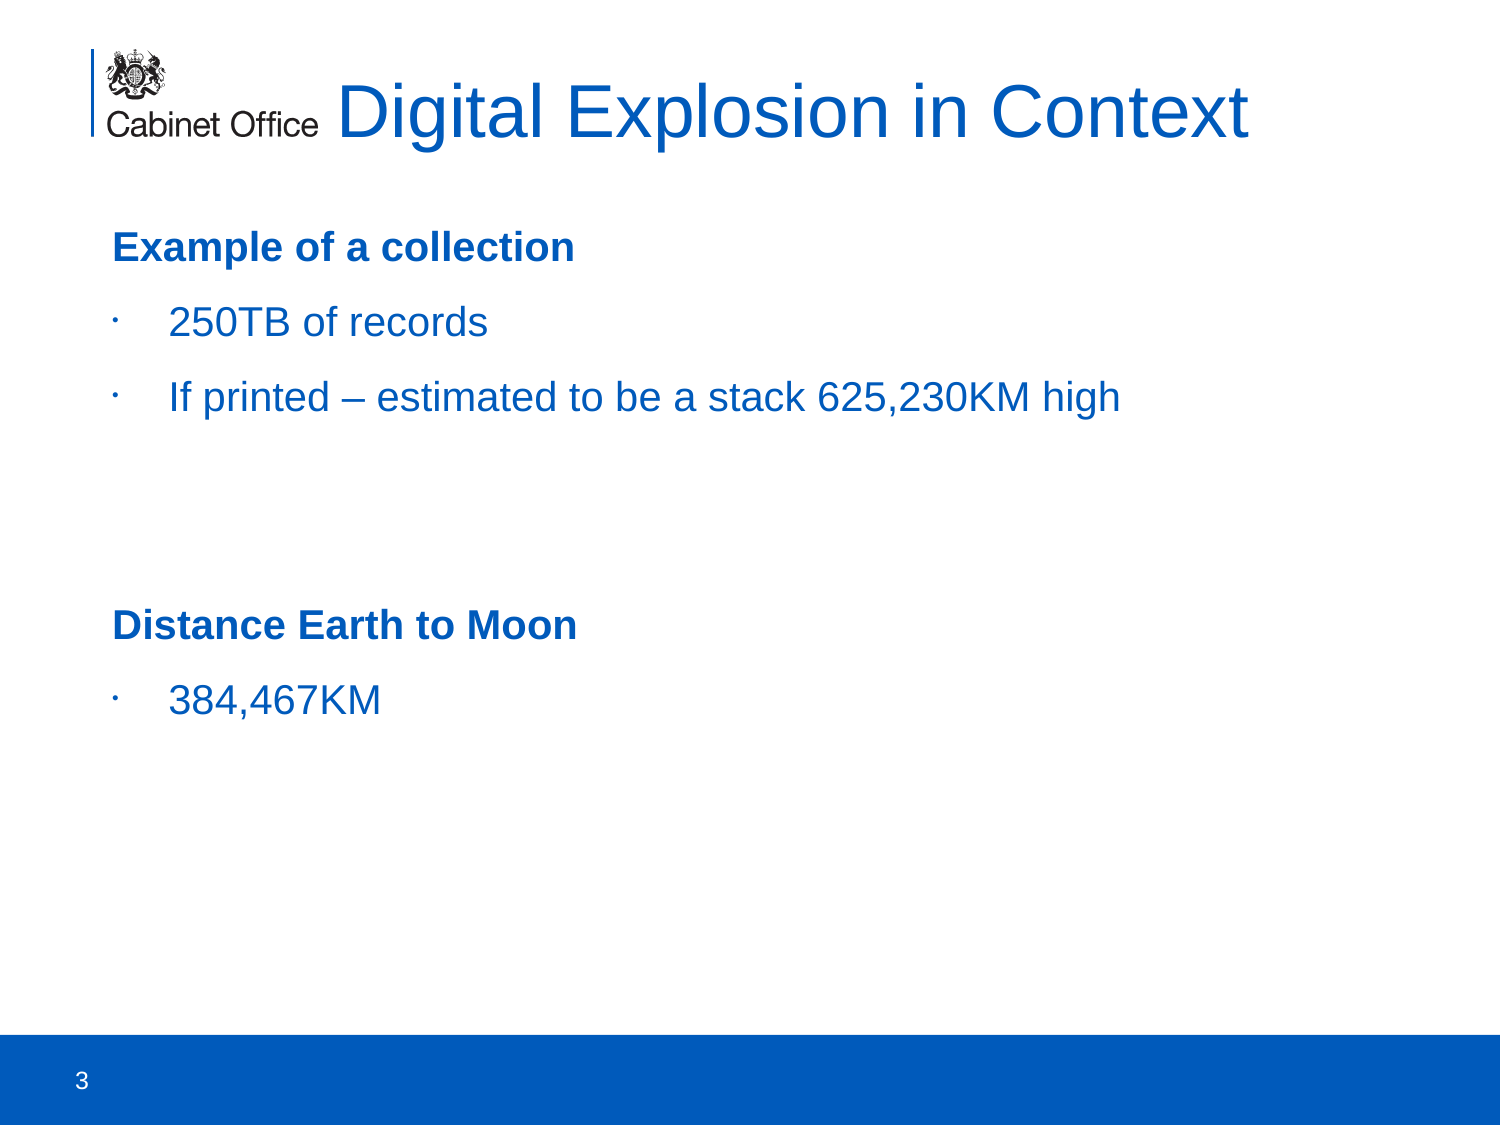

# Digital Explosion in Context
Example of a collection
250TB of records
If printed – estimated to be a stack 625,230KM high
Distance Earth to Moon
384,467KM